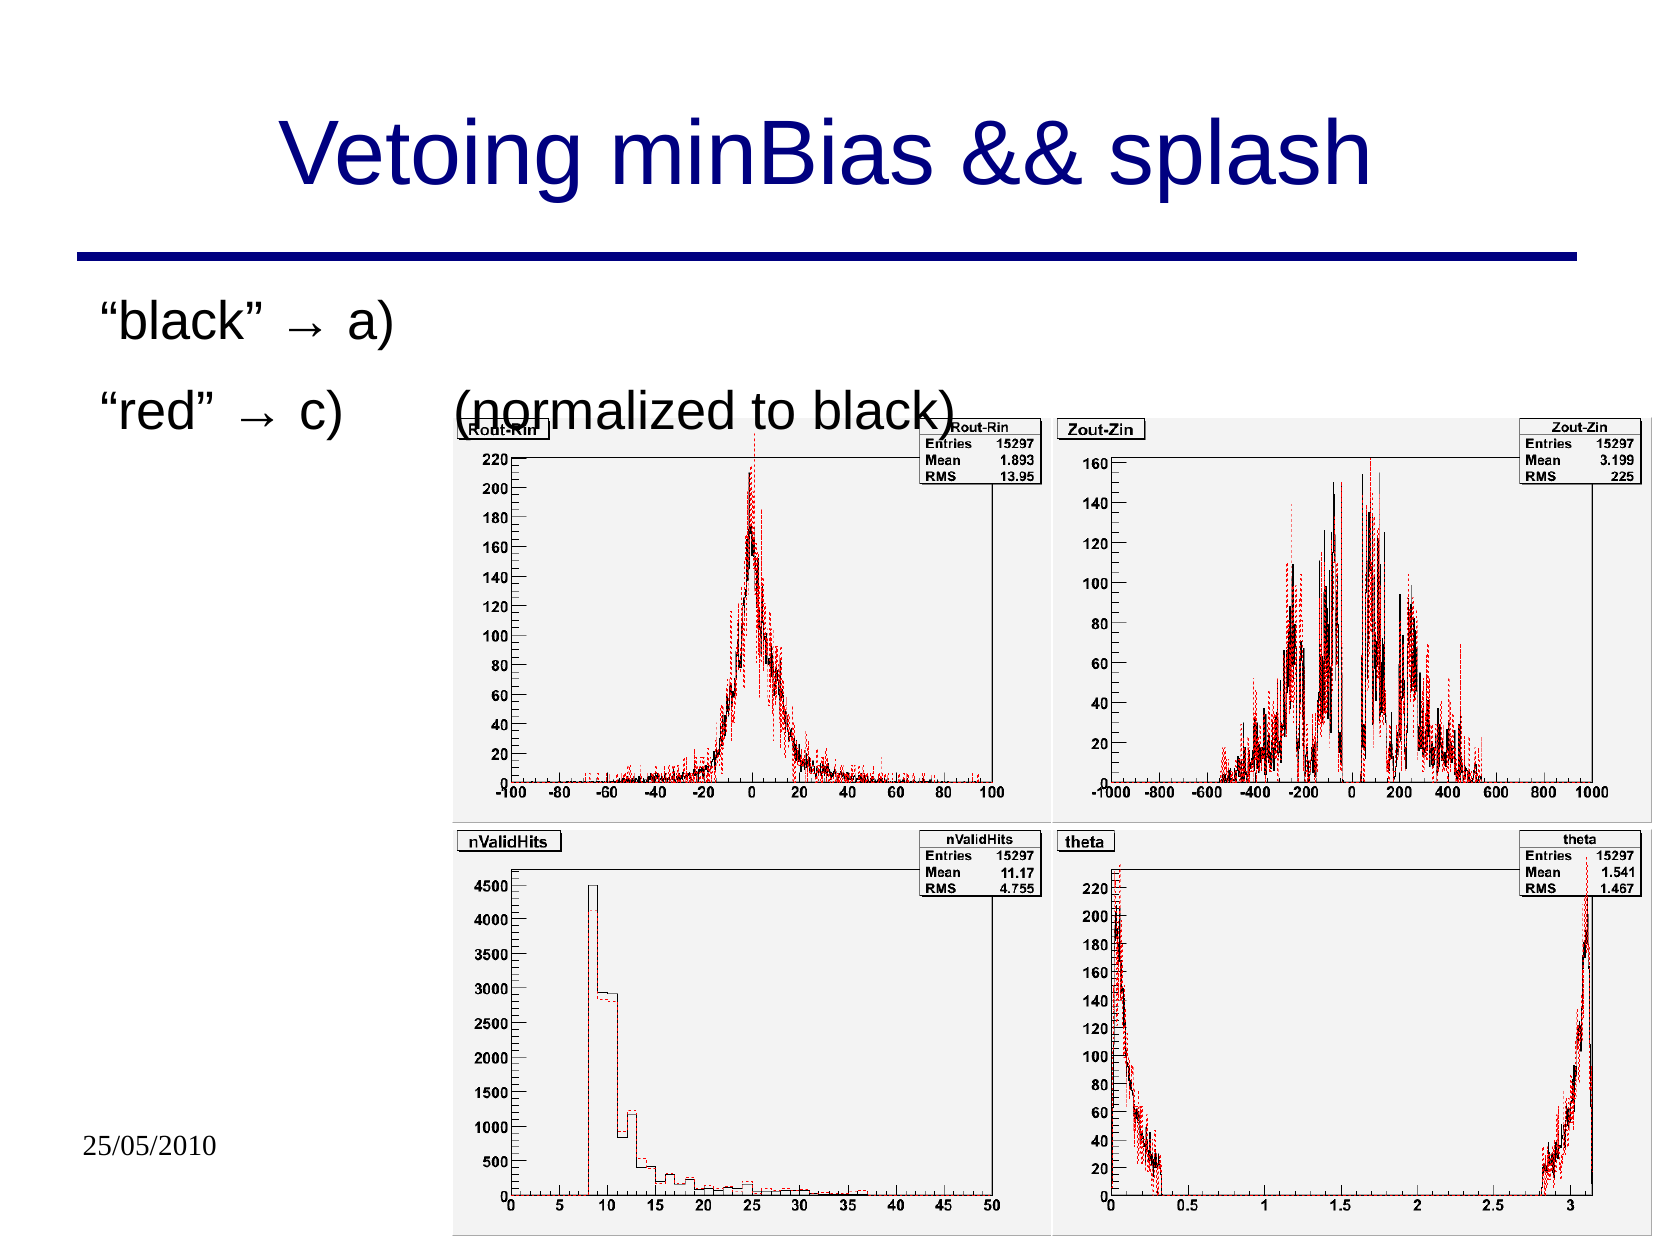

# Vetoing minBias && splash
“black” → a)
“red” → c)		(normalized to black)
6